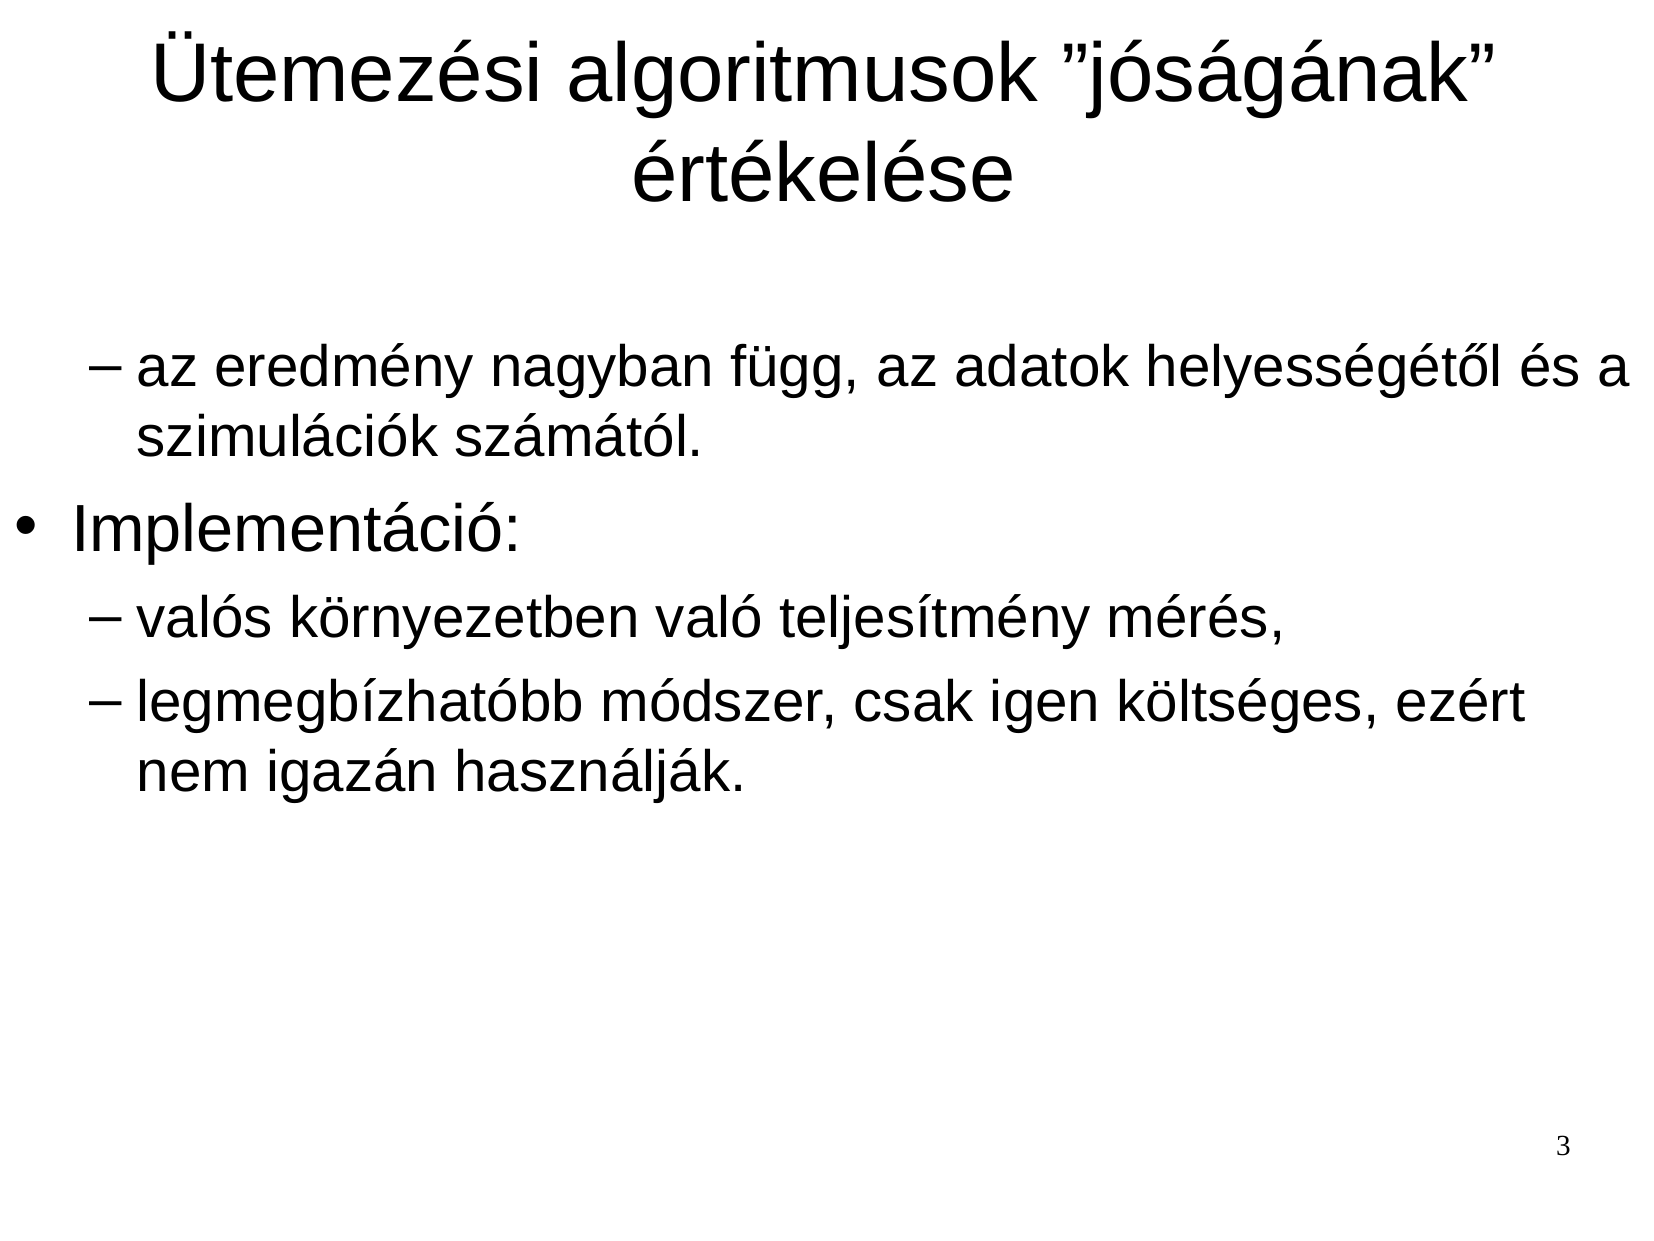

# Ütemezési algoritmusok ”jóságának” értékelése
az eredmény nagyban függ, az adatok helyességétől és a szimulációk számától.
Implementáció:
valós környezetben való teljesítmény mérés,
legmegbízhatóbb módszer, csak igen költséges, ezért nem igazán használják.
3